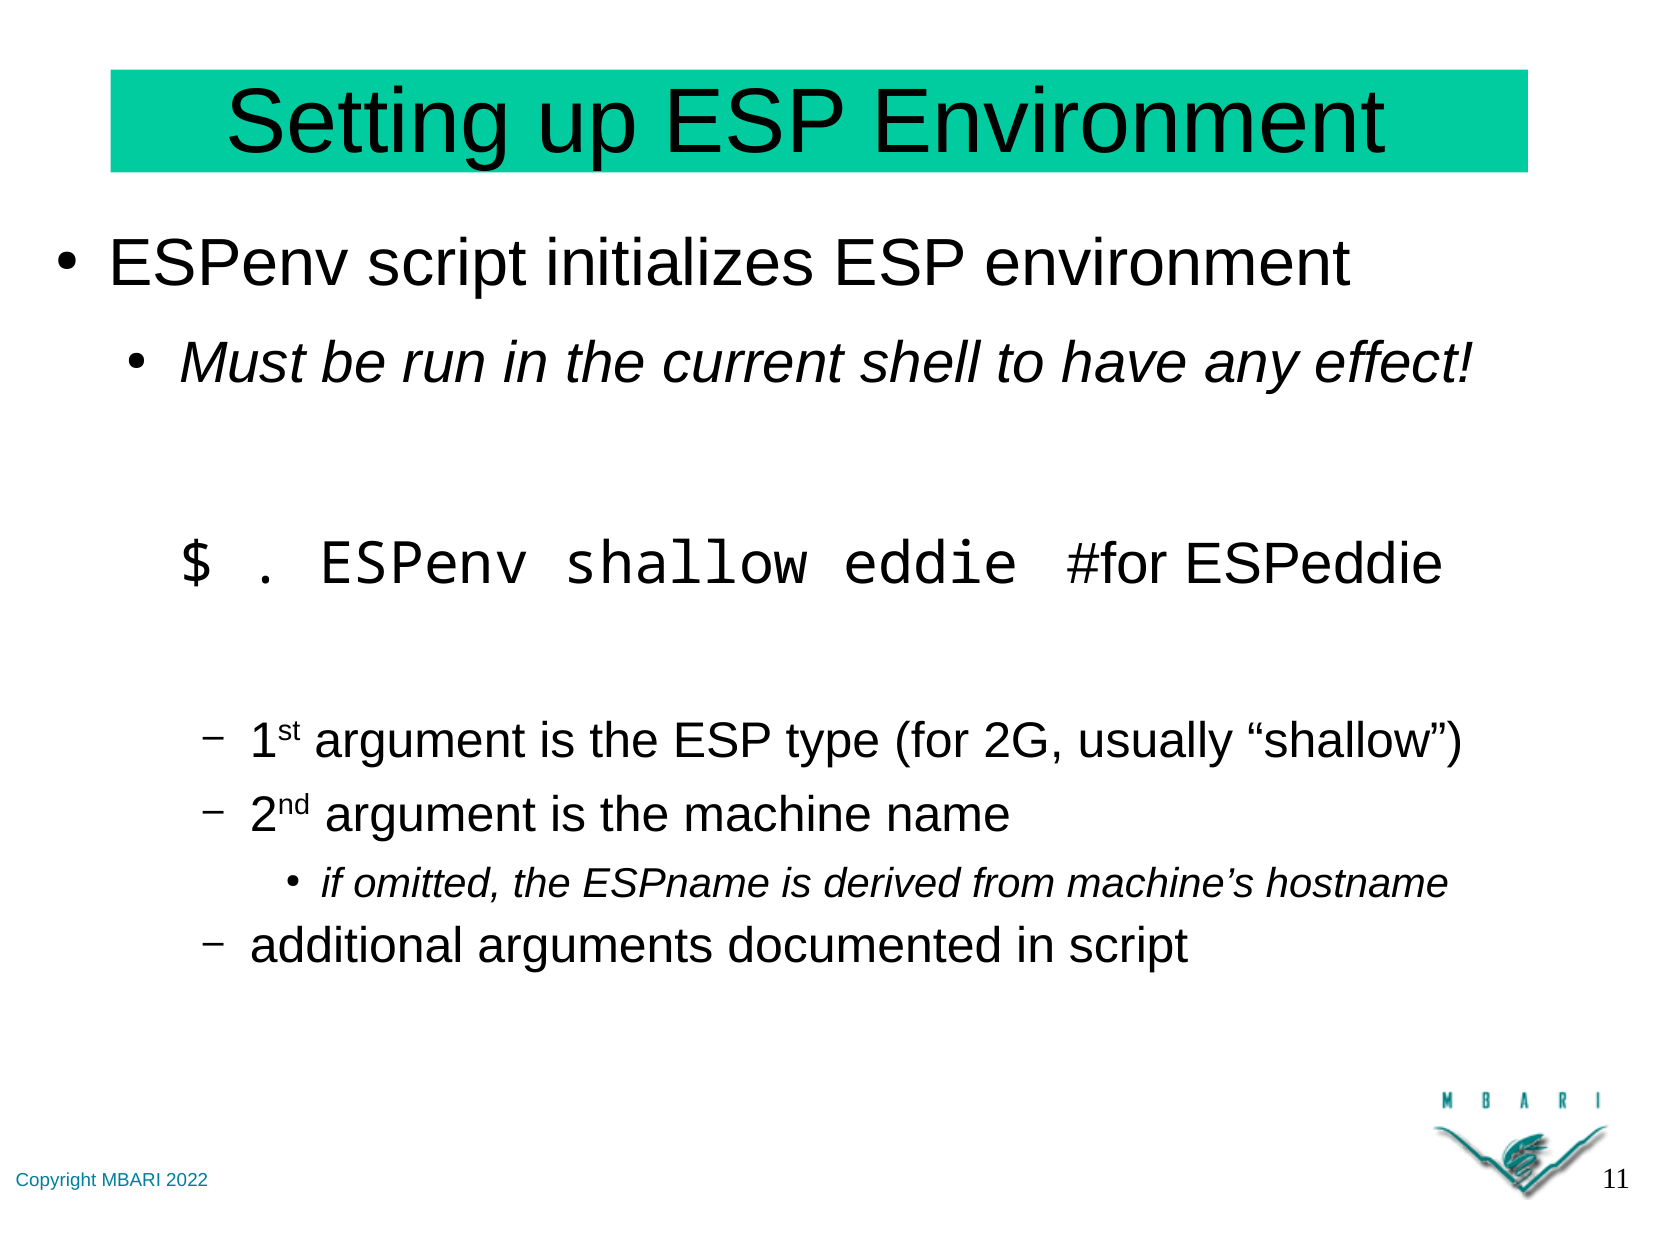

# Setting up ESP Environment
ESPenv script initializes ESP environment
Must be run in the current shell to have any effect!
$ . ESPenv shallow eddie #for ESPeddie
1st argument is the ESP type (for 2G, usually “shallow”)
2nd	argument is the machine name
if omitted, the ESPname is derived from machine’s hostname
additional arguments documented in script